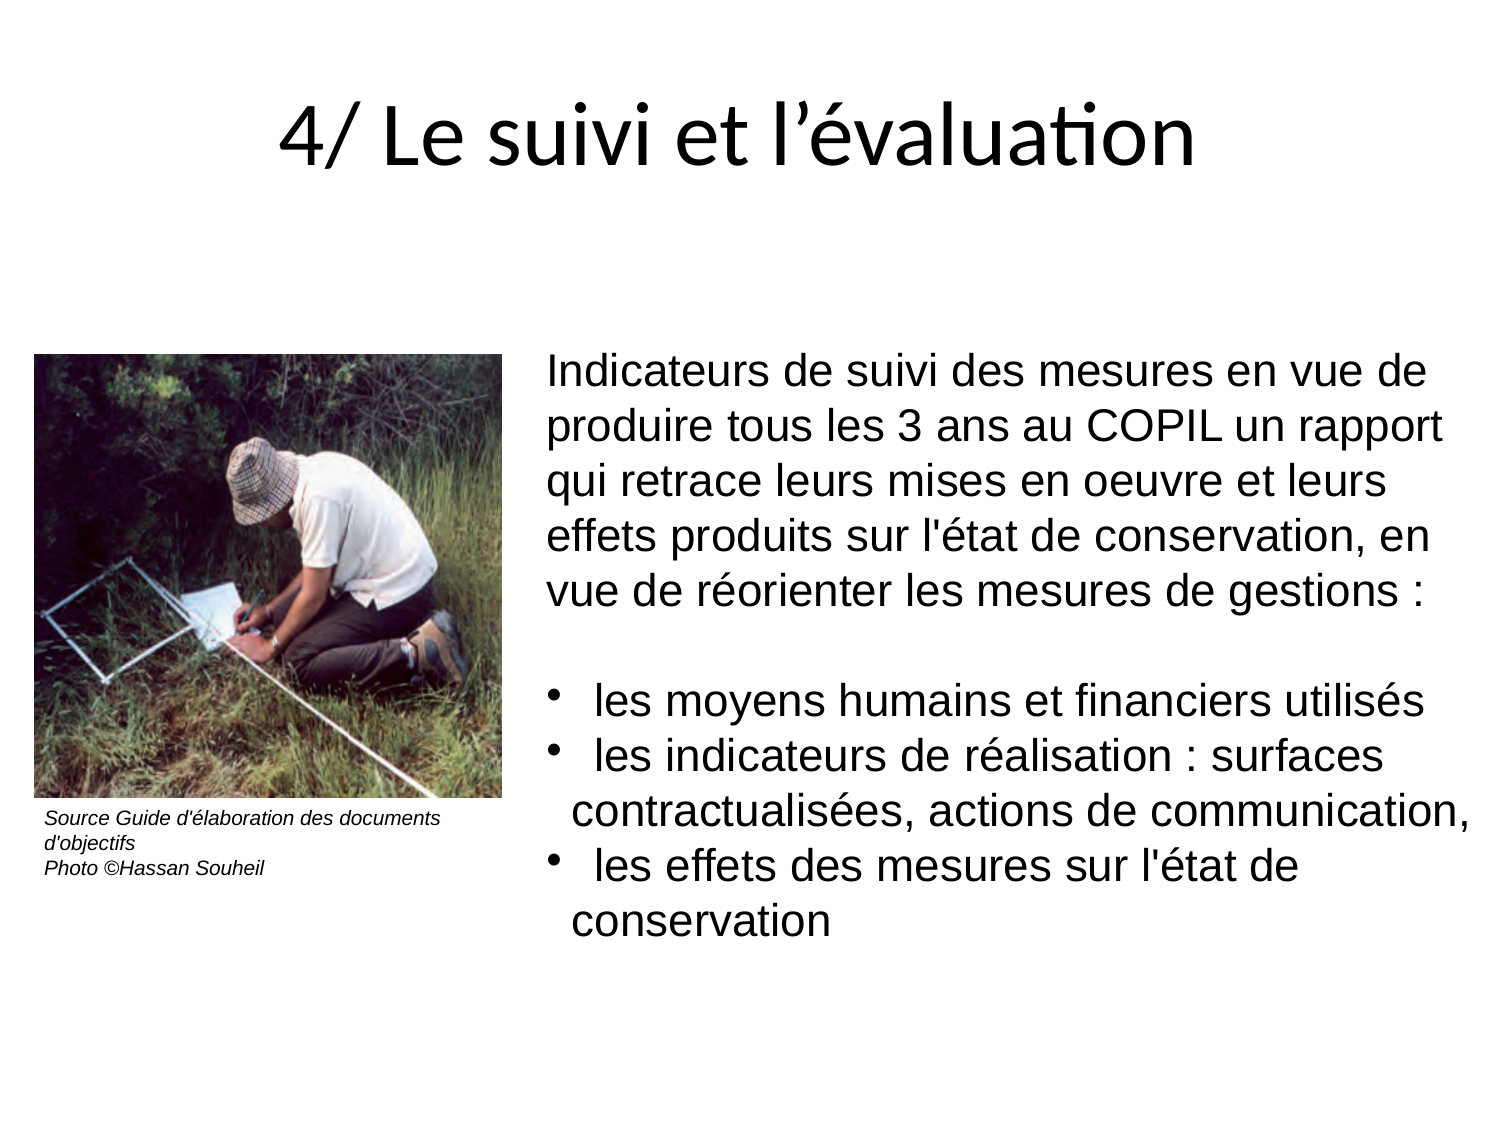

# 4/ Le suivi et l’évaluation
Indicateurs de suivi des mesures en vue de produire tous les 3 ans au COPIL un rapport qui retrace leurs mises en oeuvre et leurs effets produits sur l'état de conservation, en vue de réorienter les mesures de gestions :
 les moyens humains et financiers utilisés
 les indicateurs de réalisation : surfaces
 contractualisées, actions de communication,
 les effets des mesures sur l'état de
 conservation
Source Guide d'élaboration des documents d'objectifs
Photo ©Hassan Souheil